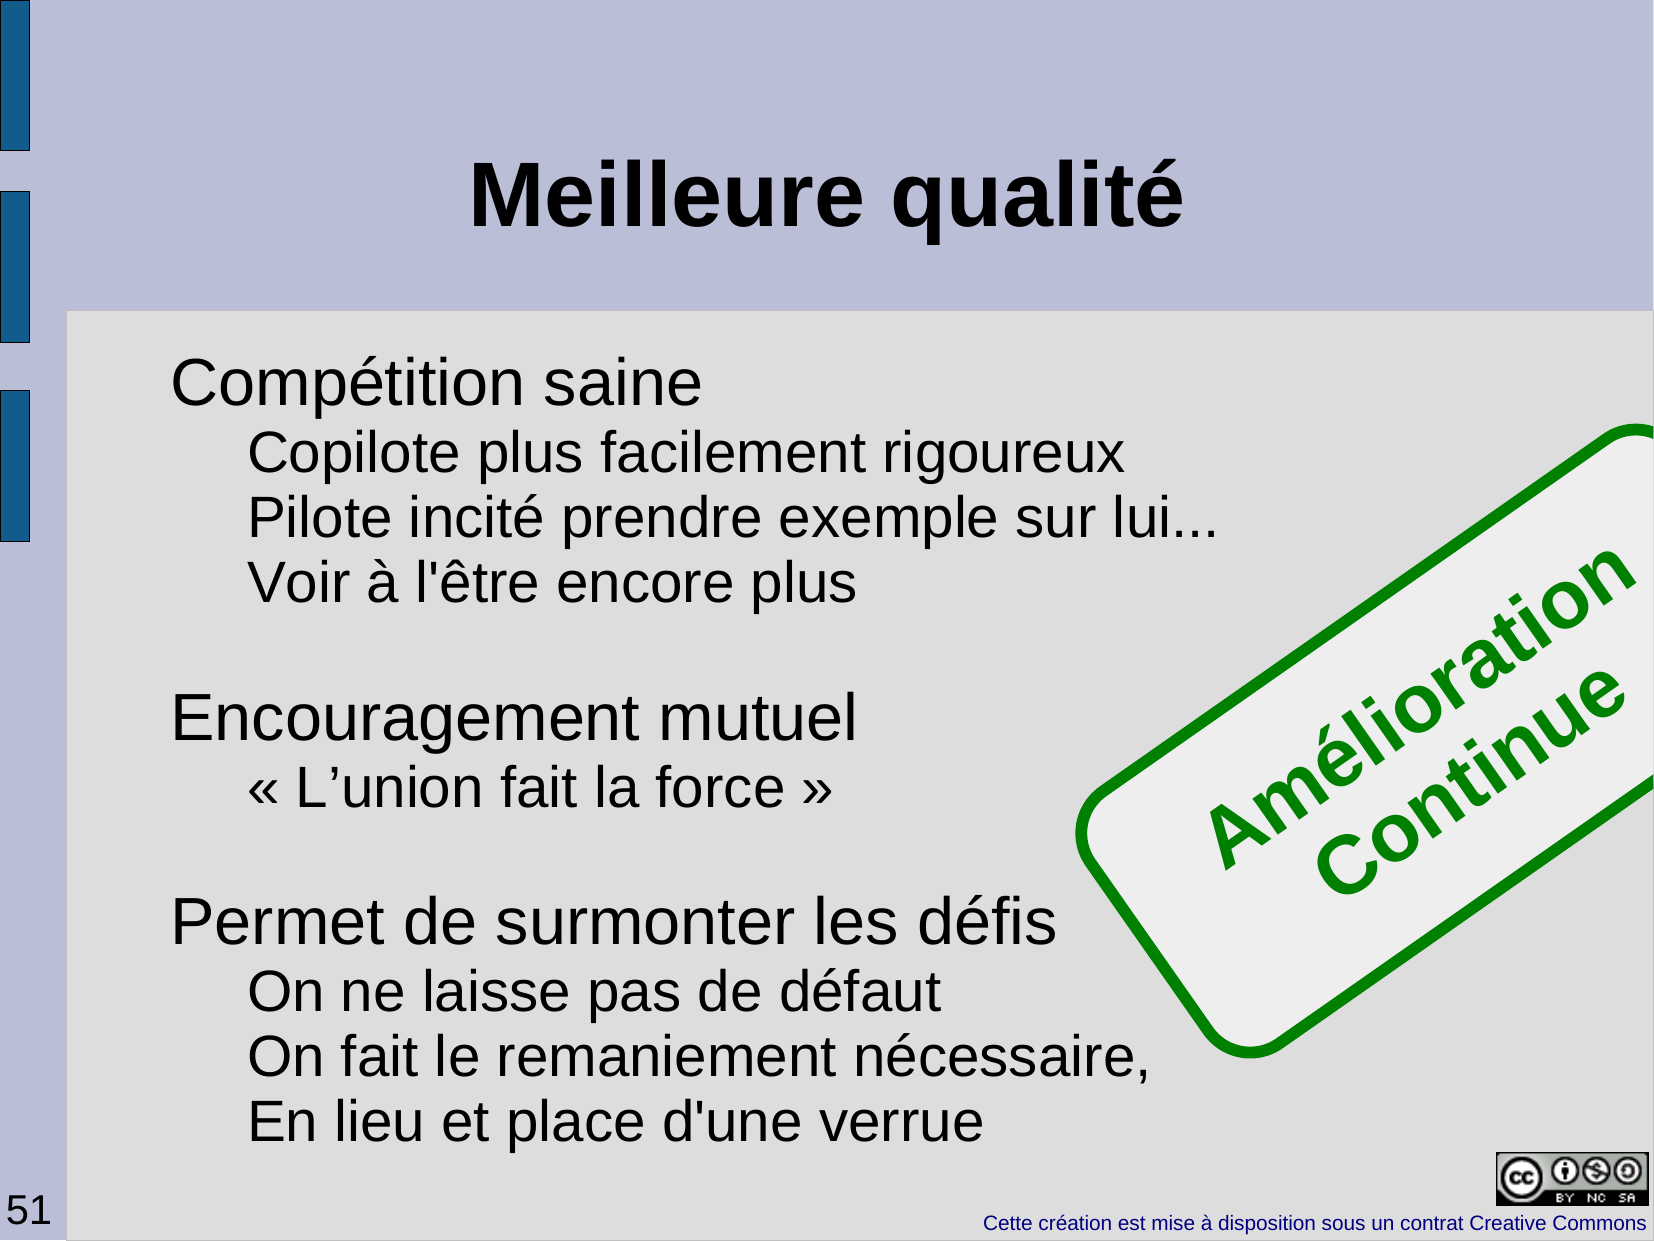

# Meilleure qualité
Compétition saine
Copilote plus facilement rigoureux
Pilote incité prendre exemple sur lui...
Voir à l'être encore plus
Encouragement mutuel
« L’union fait la force »
Permet de surmonter les défis
On ne laisse pas de défaut
On fait le remaniement nécessaire,
En lieu et place d'une verrue
Amélioration
Continue